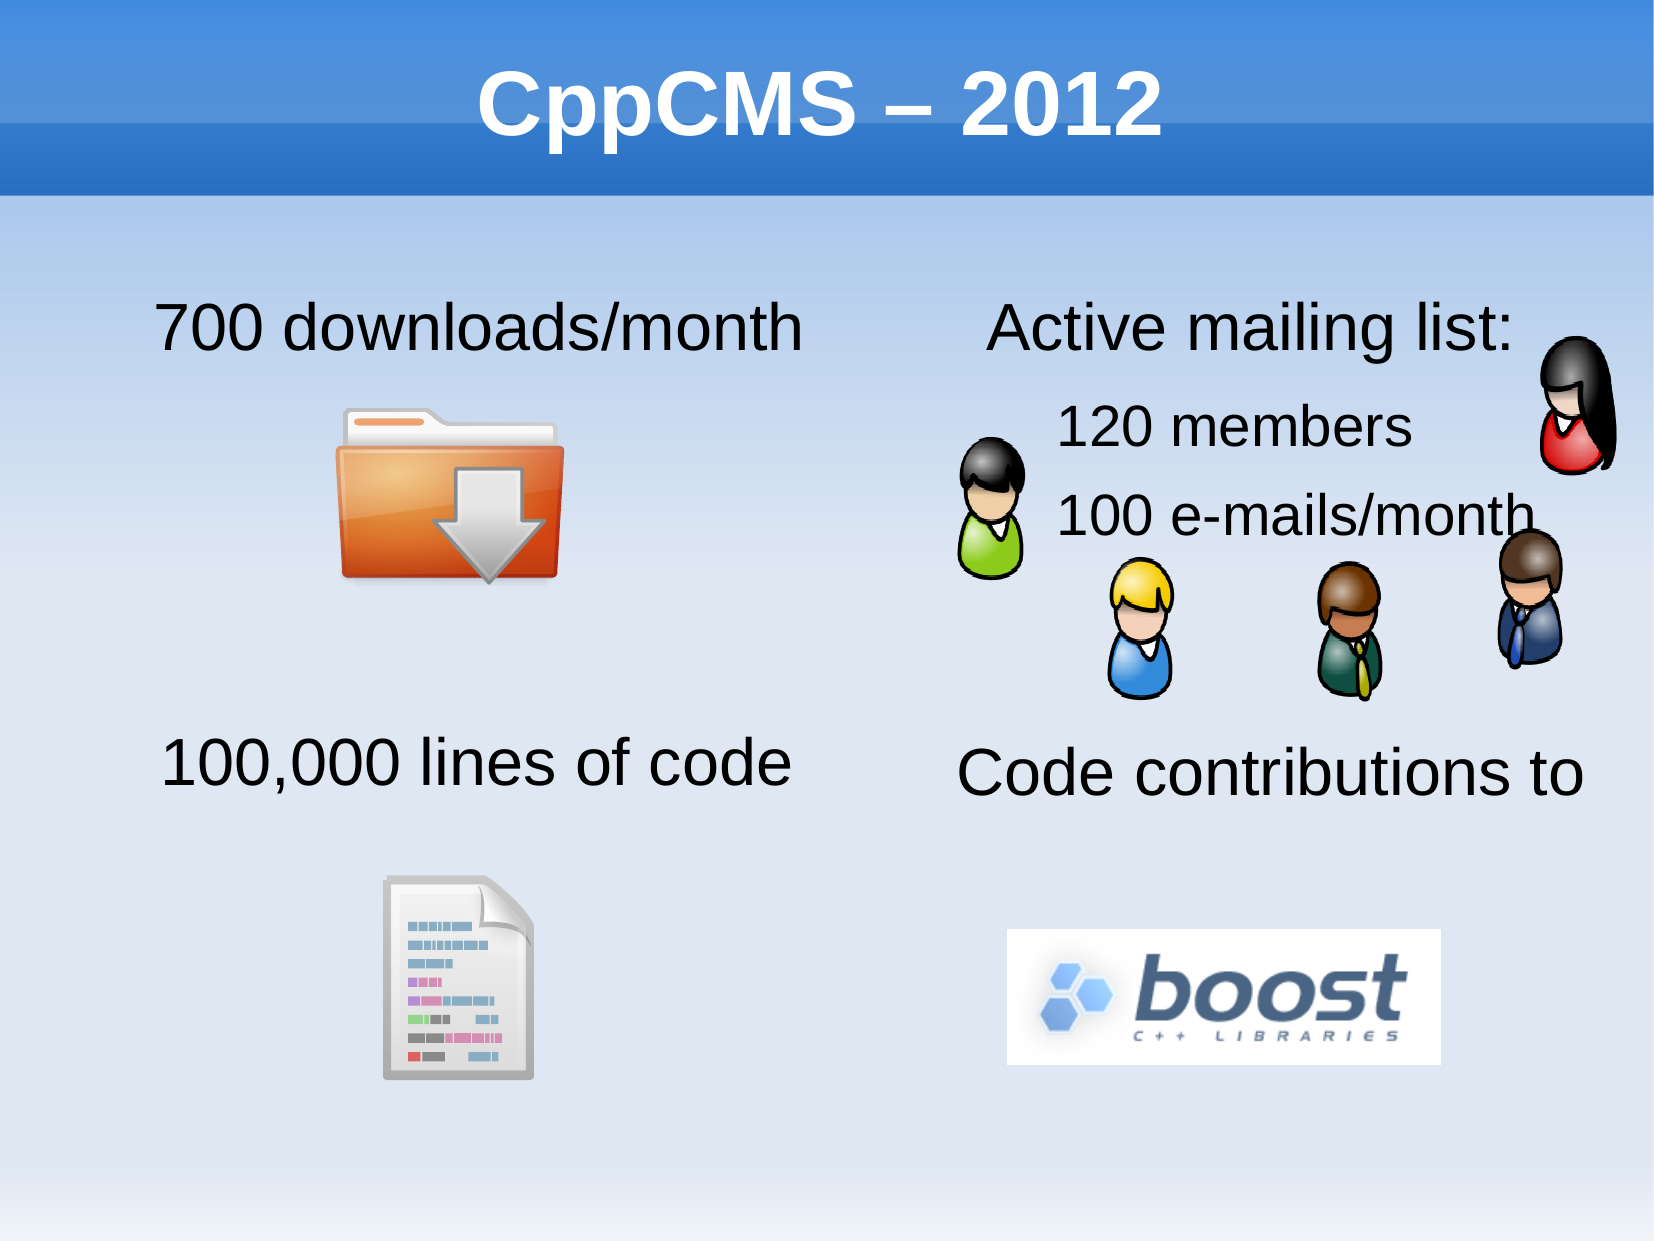

# CppCMS – 2012
Active mailing list:
120 members
100 e-mails/month
700 downloads/month
100,000 lines of code
Code contributions to